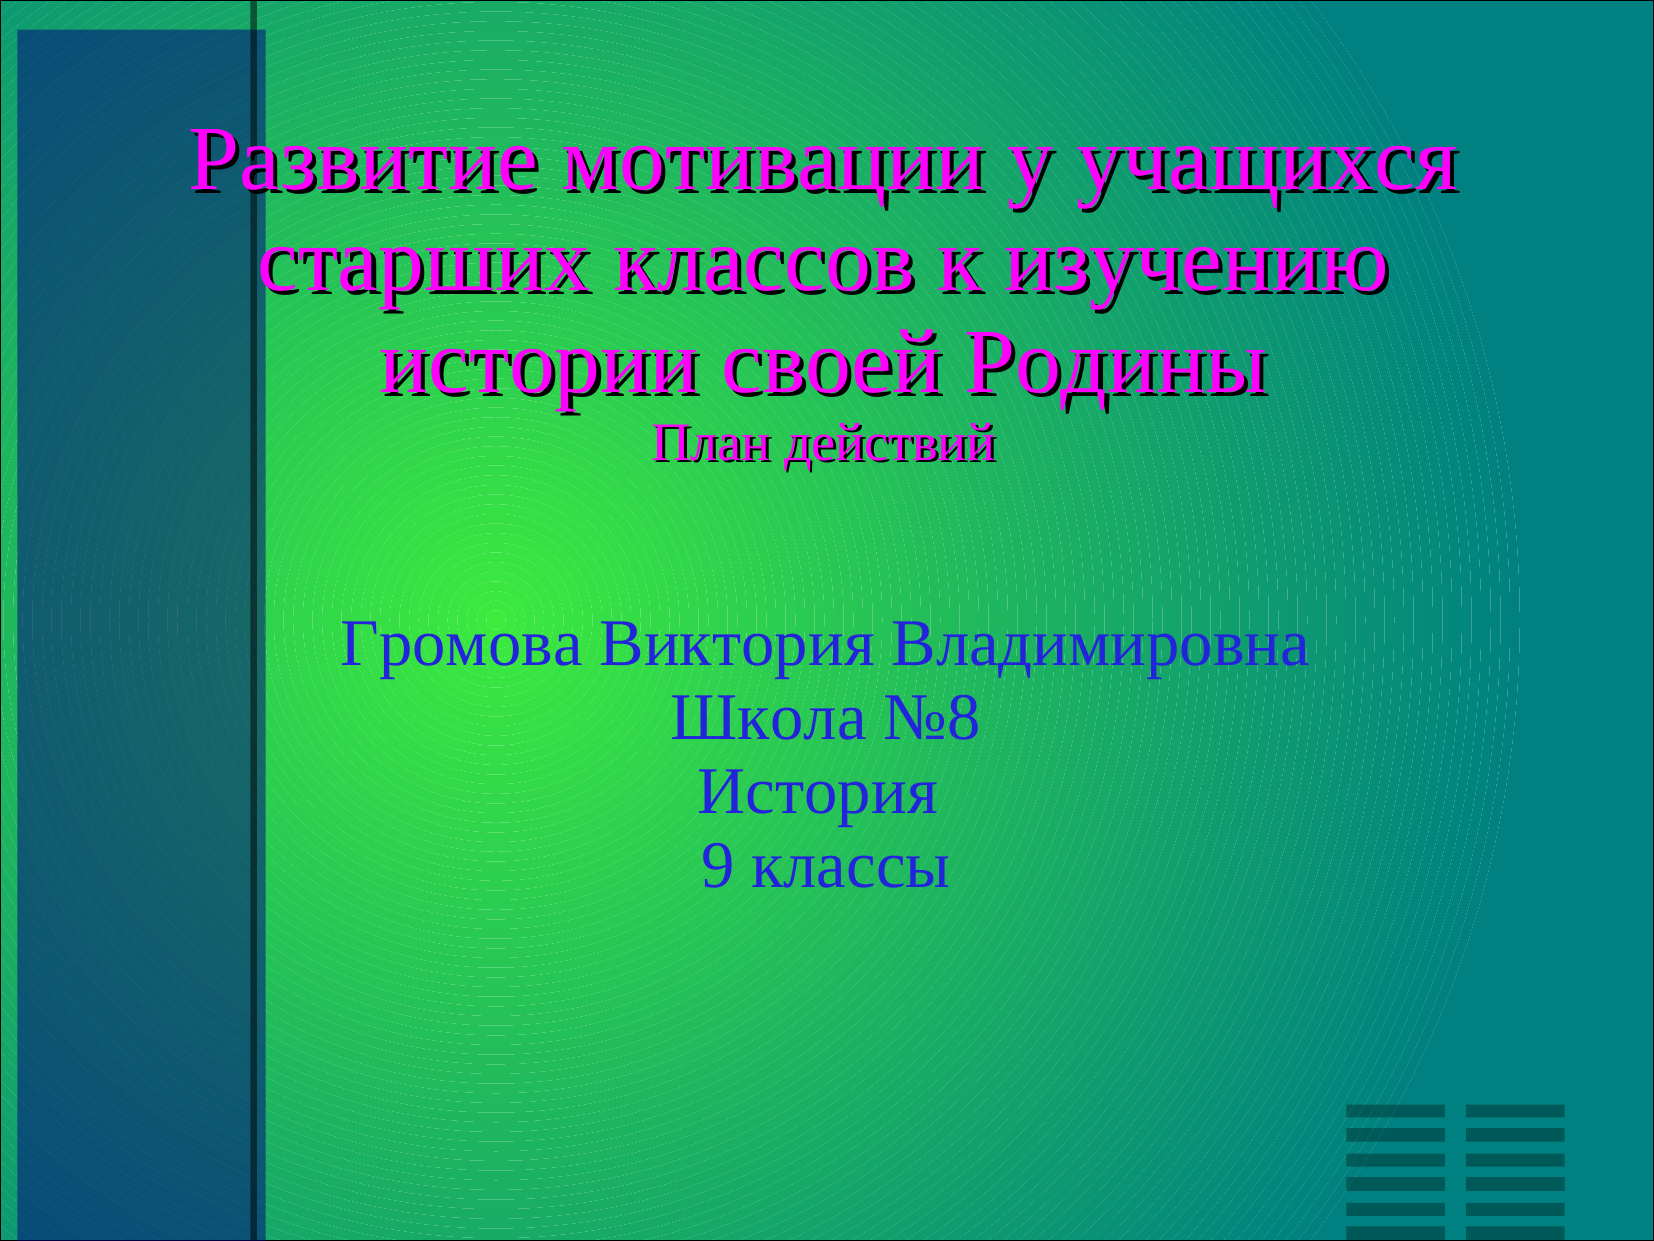

# Развитие мотивации у учащихся старших классов к изучению истории своей Родины План действий
Громова Виктория Владимировна
Школа №8
История
9 классы